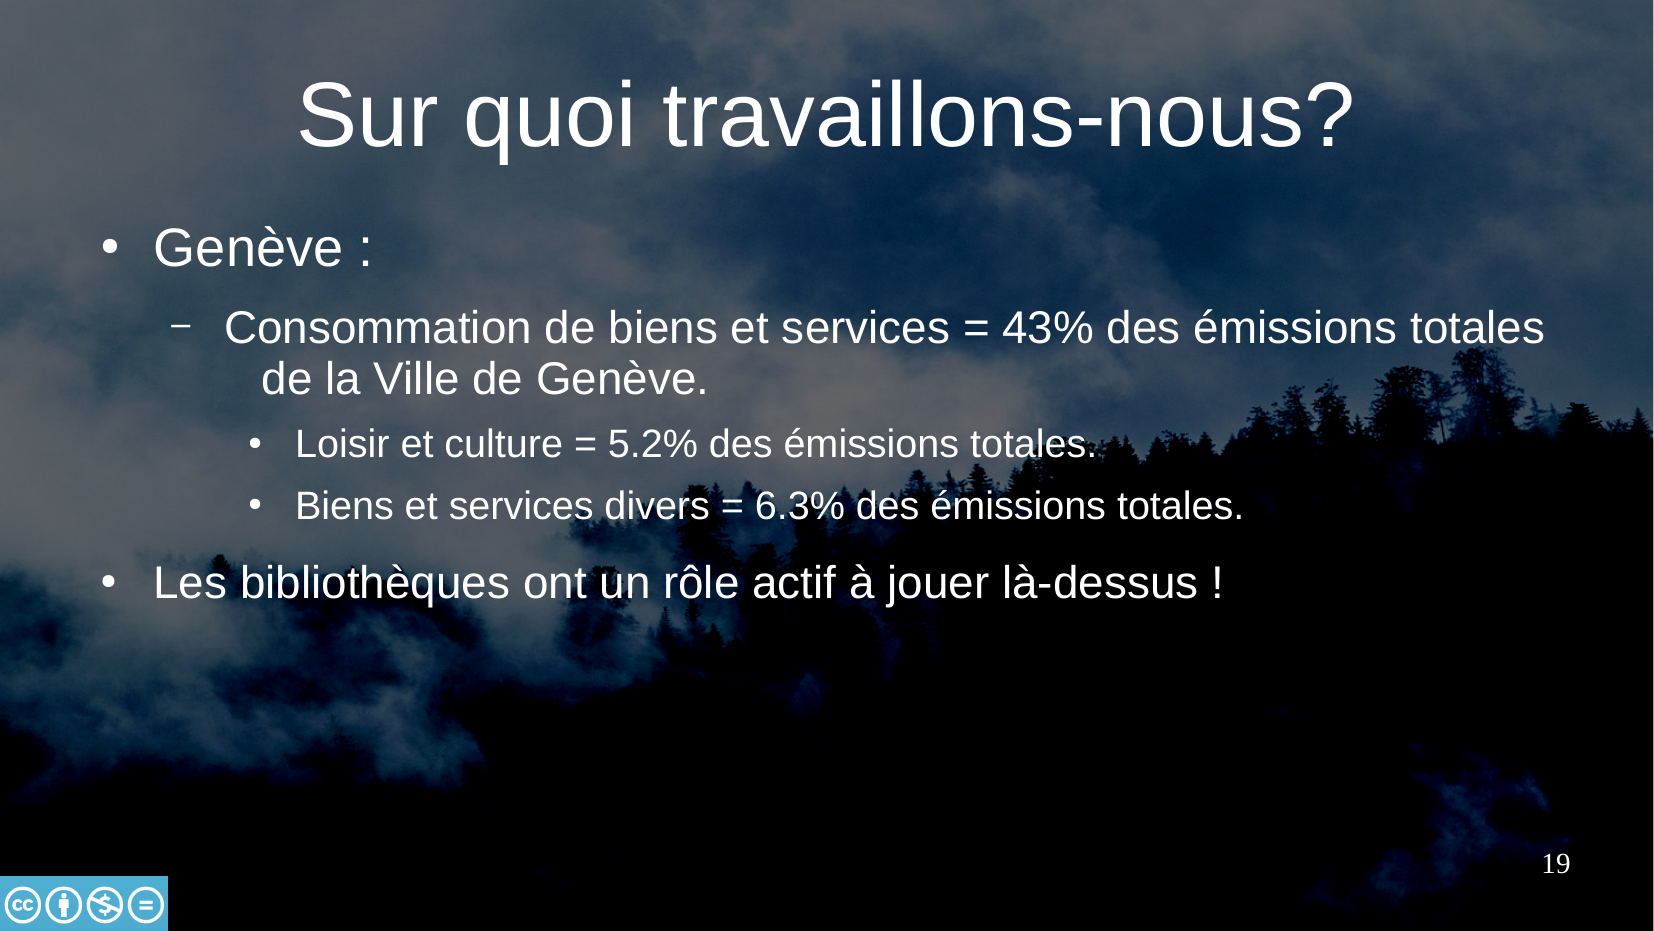

# Sur quoi travaillons-nous?
Genève :
Consommation de biens et services = 43% des émissions totales de la Ville de Genève.
Loisir et culture = 5.2% des émissions totales.
Biens et services divers = 6.3% des émissions totales.
Les bibliothèques ont un rôle actif à jouer là-dessus !
19